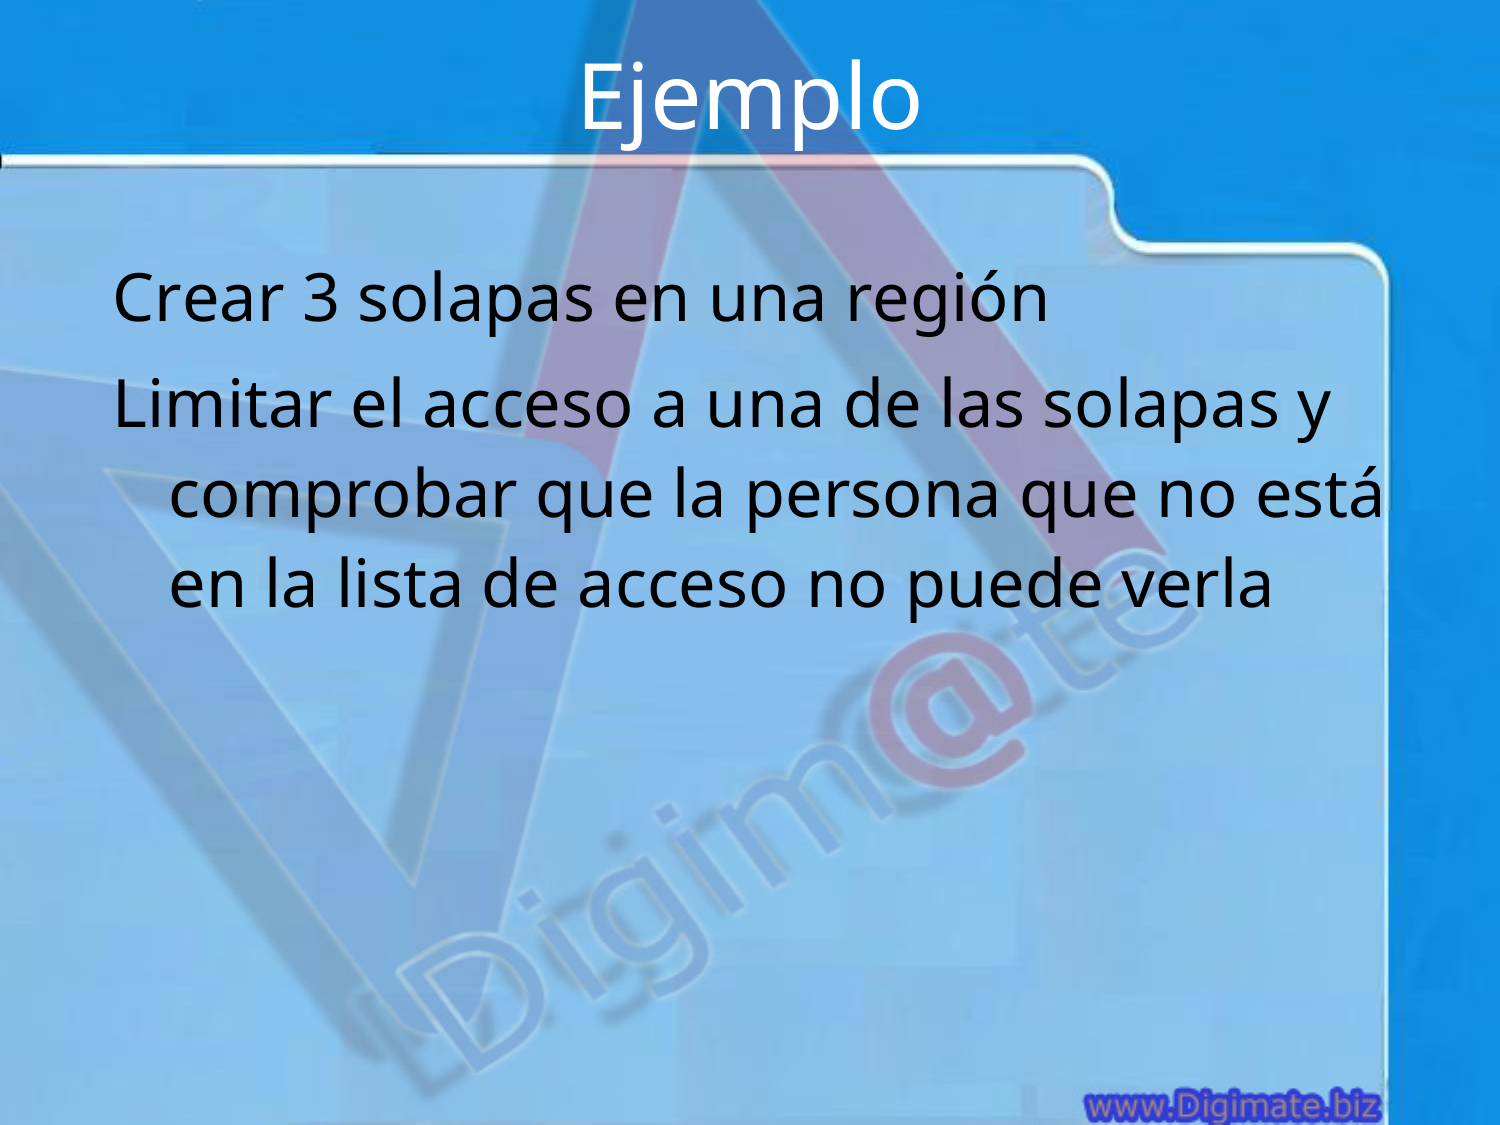

# Ejemplo
Crear 3 solapas en una región
Limitar el acceso a una de las solapas y comprobar que la persona que no está en la lista de acceso no puede verla